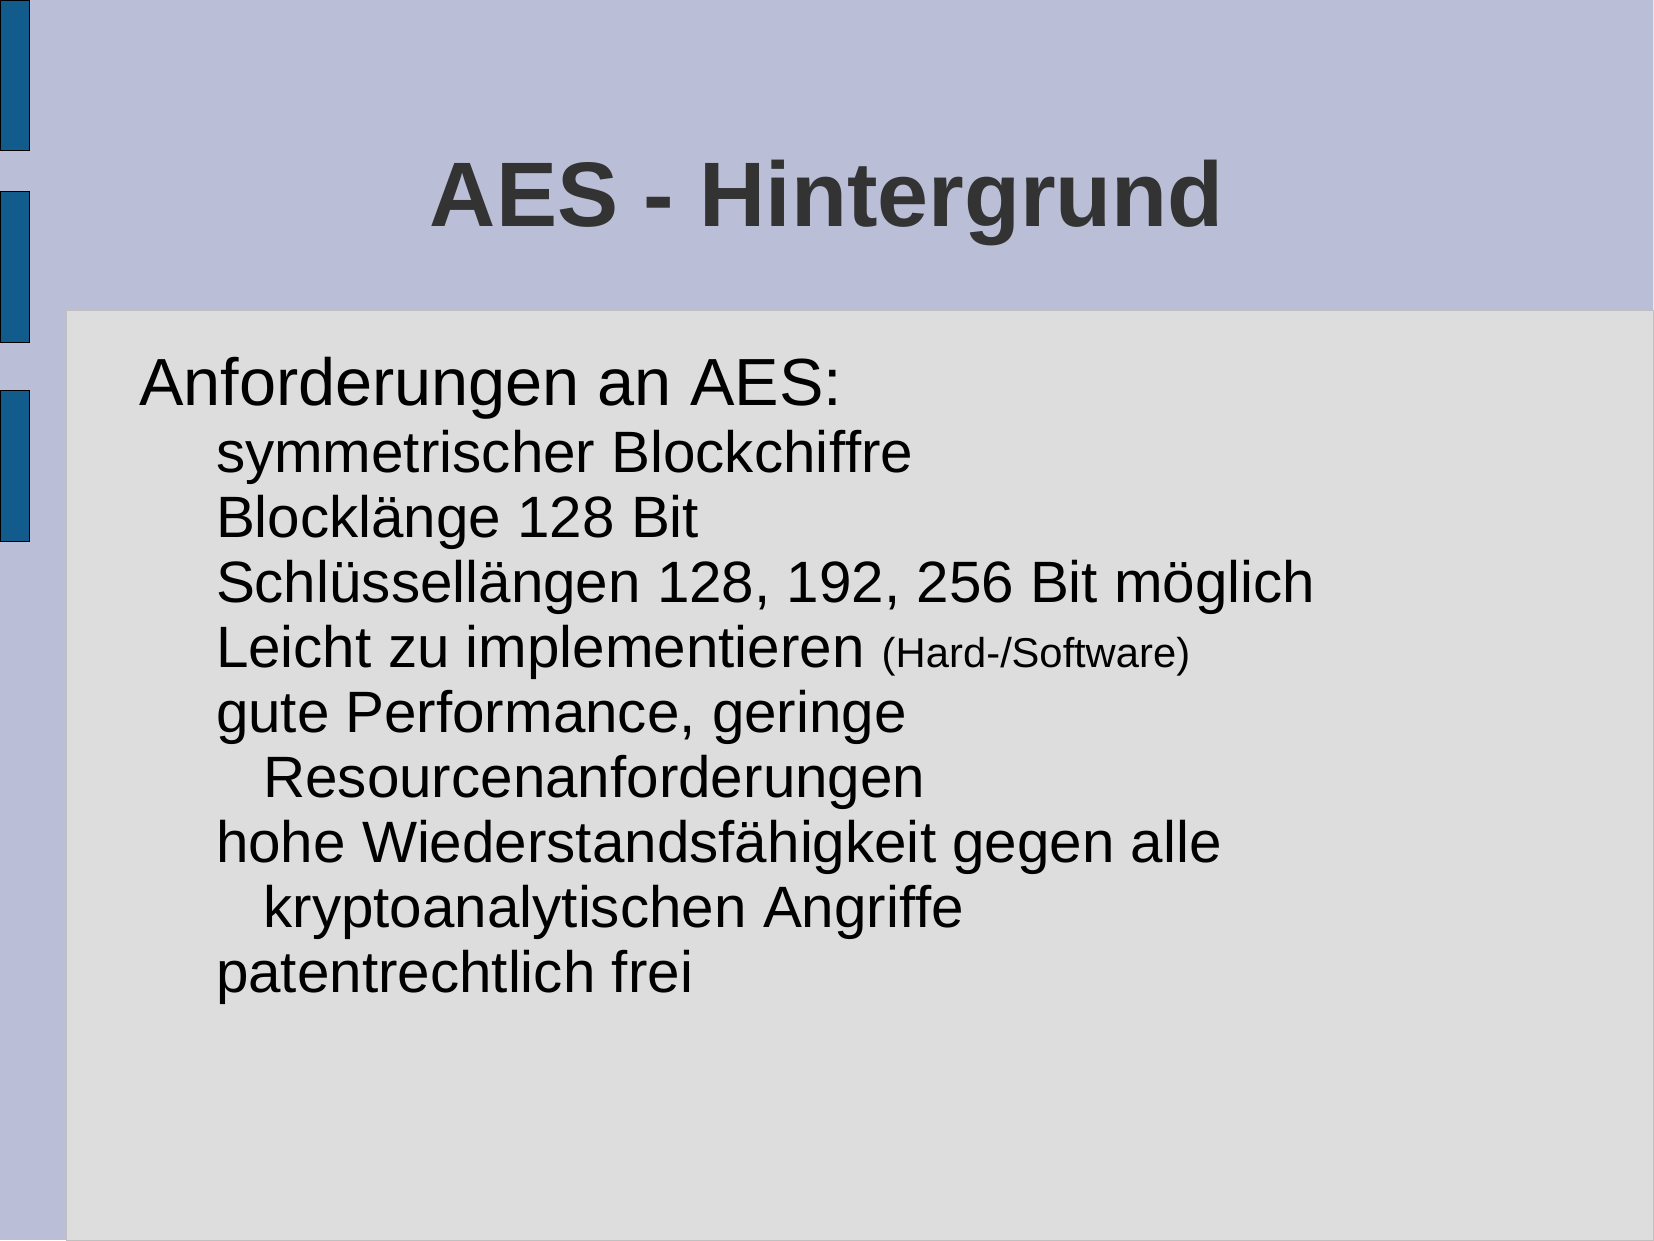

# AES - Hintergrund
Anforderungen an AES:
symmetrischer Blockchiffre
Blocklänge 128 Bit
Schlüssellängen 128, 192, 256 Bit möglich
Leicht zu implementieren (Hard-/Software)
gute Performance, geringe Resourcenanforderungen
hohe Wiederstandsfähigkeit gegen alle kryptoanalytischen Angriffe
patentrechtlich frei